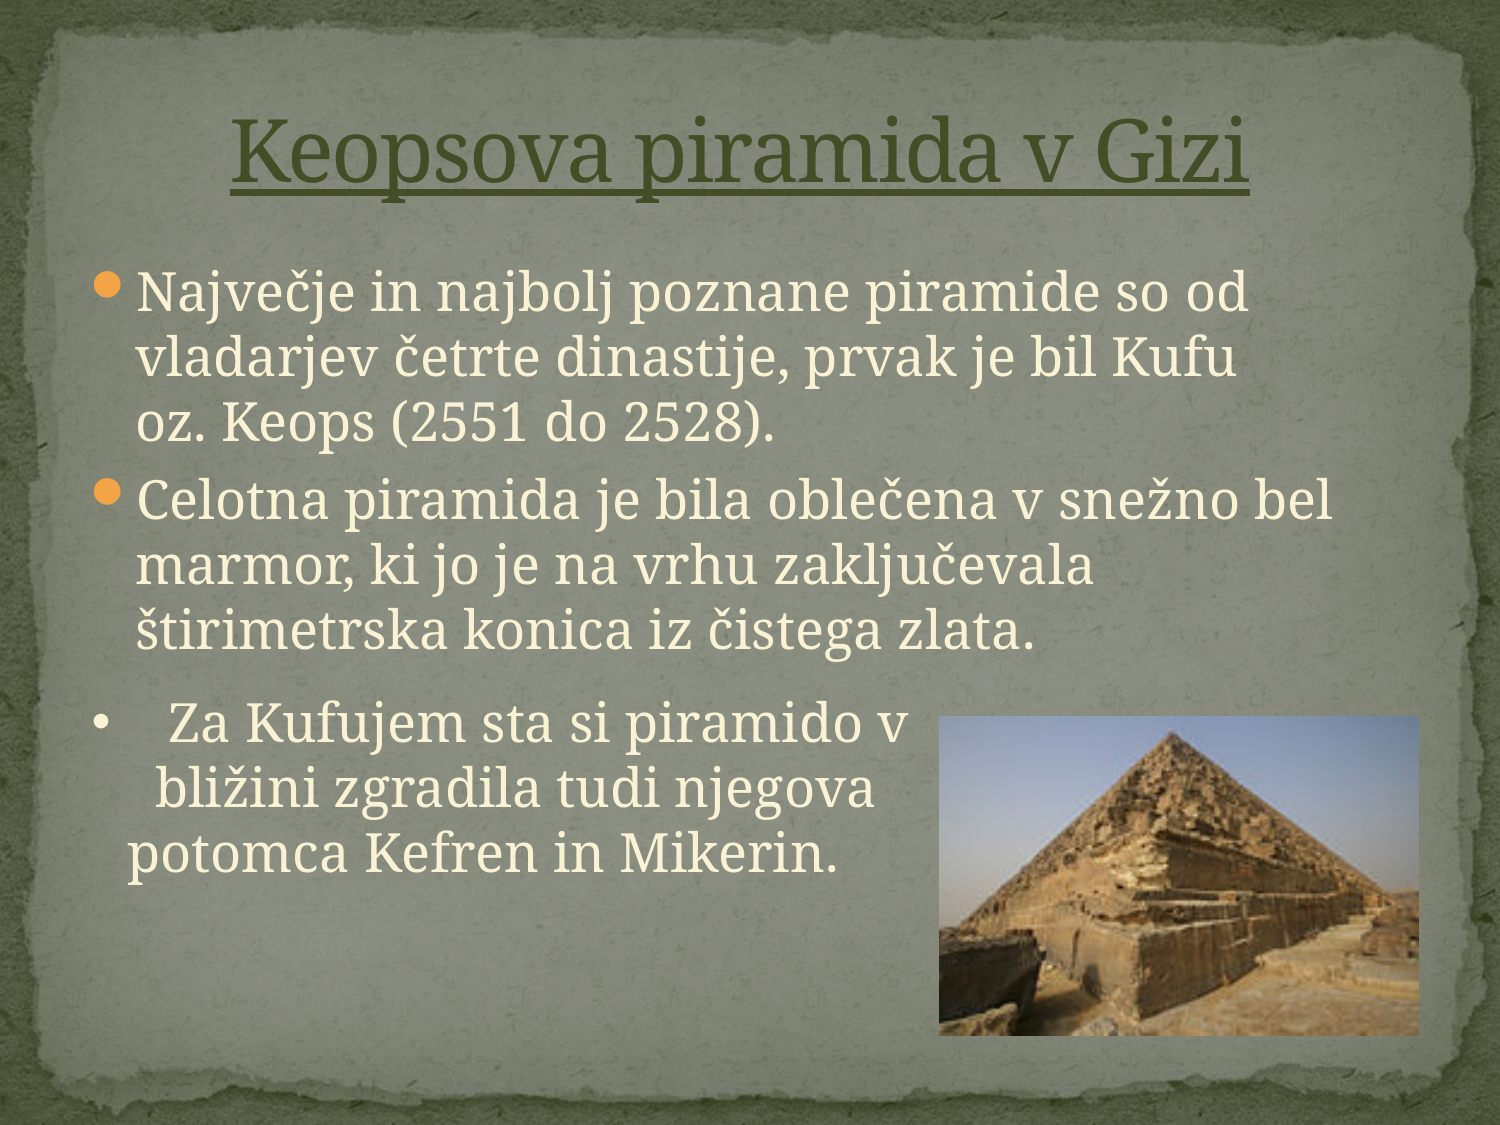

Keopsova piramida v Gizi
# Največje in najbolj poznane piramide so od vladarjev četrte dinastije, prvak je bil Kufu oz. Keops (2551 do 2528).
Celotna piramida je bila oblečena v snežno bel marmor, ki jo je na vrhu zaključevala štirimetrska konica iz čistega zlata.
 Za Kufujem sta si piramido v bližini zgradila tudi njegova potomca Kefren in Mikerin.